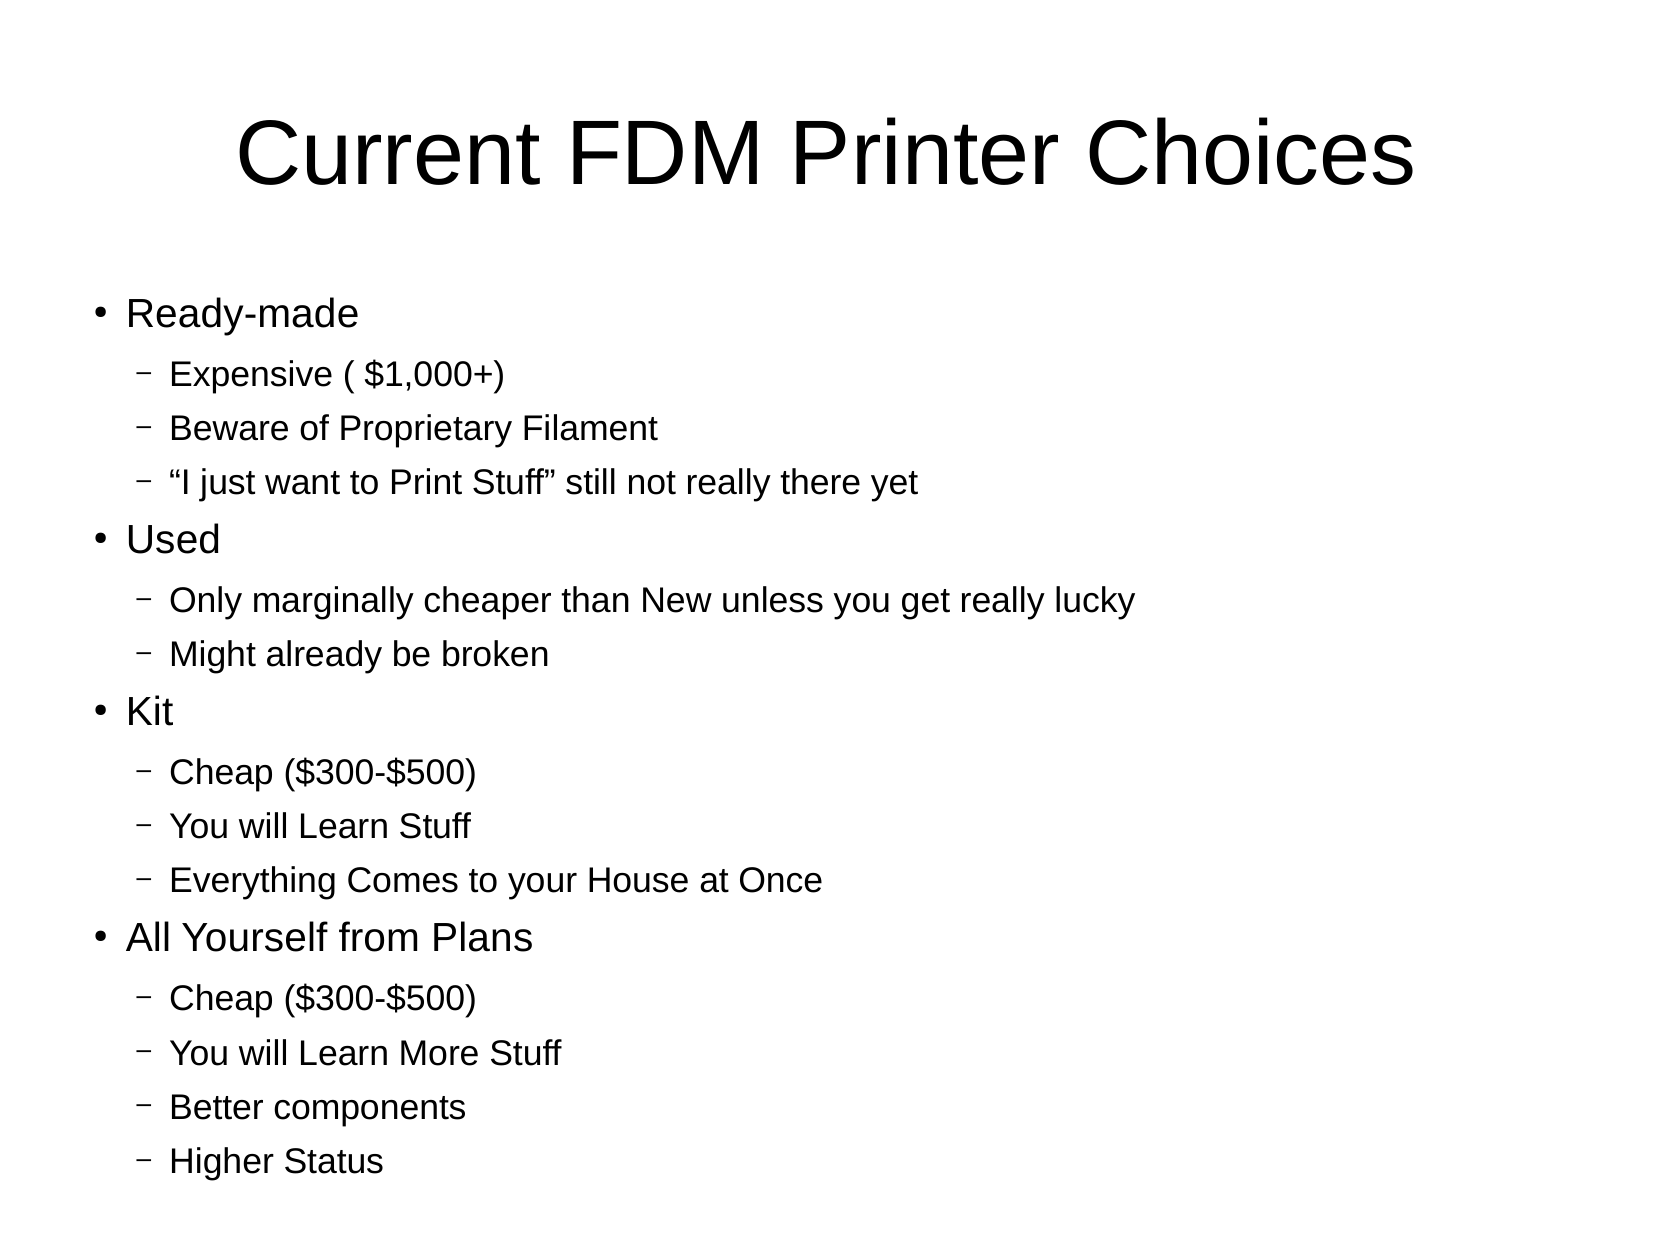

# Current FDM Printer Choices
Ready-made
Expensive ( $1,000+)
Beware of Proprietary Filament
“I just want to Print Stuff” still not really there yet
Used
Only marginally cheaper than New unless you get really lucky
Might already be broken
Kit
Cheap ($300-$500)
You will Learn Stuff
Everything Comes to your House at Once
All Yourself from Plans
Cheap ($300-$500)
You will Learn More Stuff
Better components
Higher Status